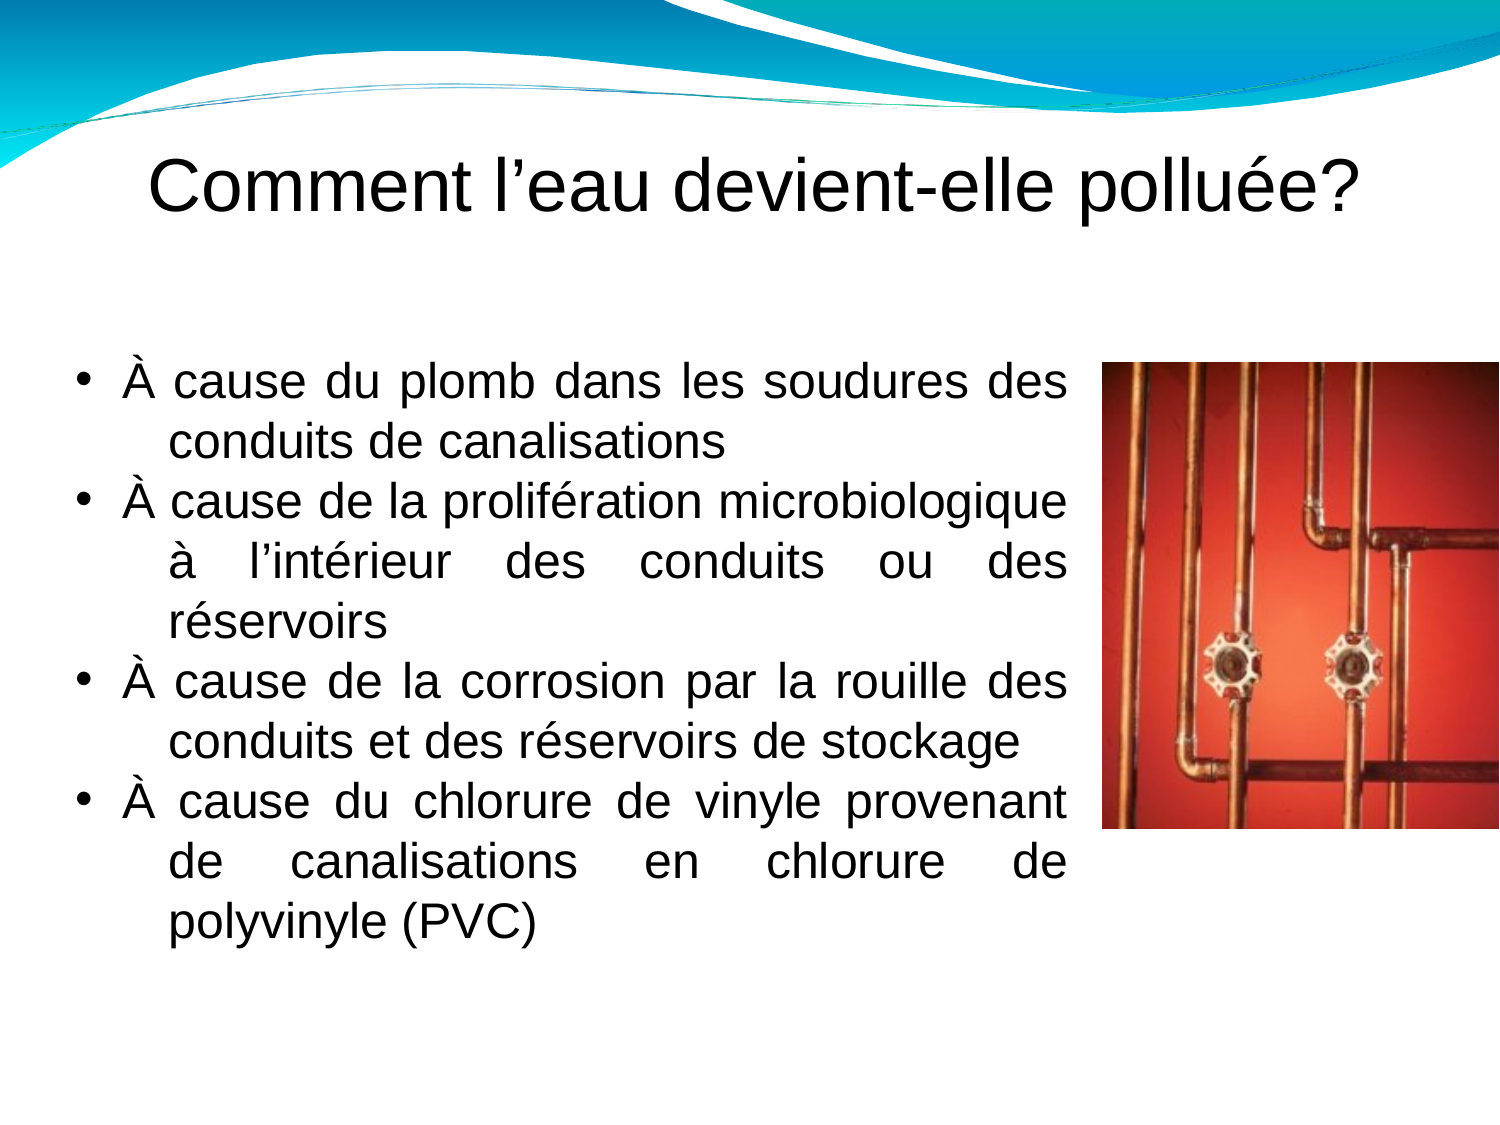

Comment l’eau devient-elle polluée?
À cause du plomb dans les soudures des conduits de canalisations
À cause de la prolifération microbiologique à l’intérieur des conduits ou des réservoirs
À cause de la corrosion par la rouille des conduits et des réservoirs de stockage
À cause du chlorure de vinyle provenant de canalisations en chlorure de polyvinyle (PVC)